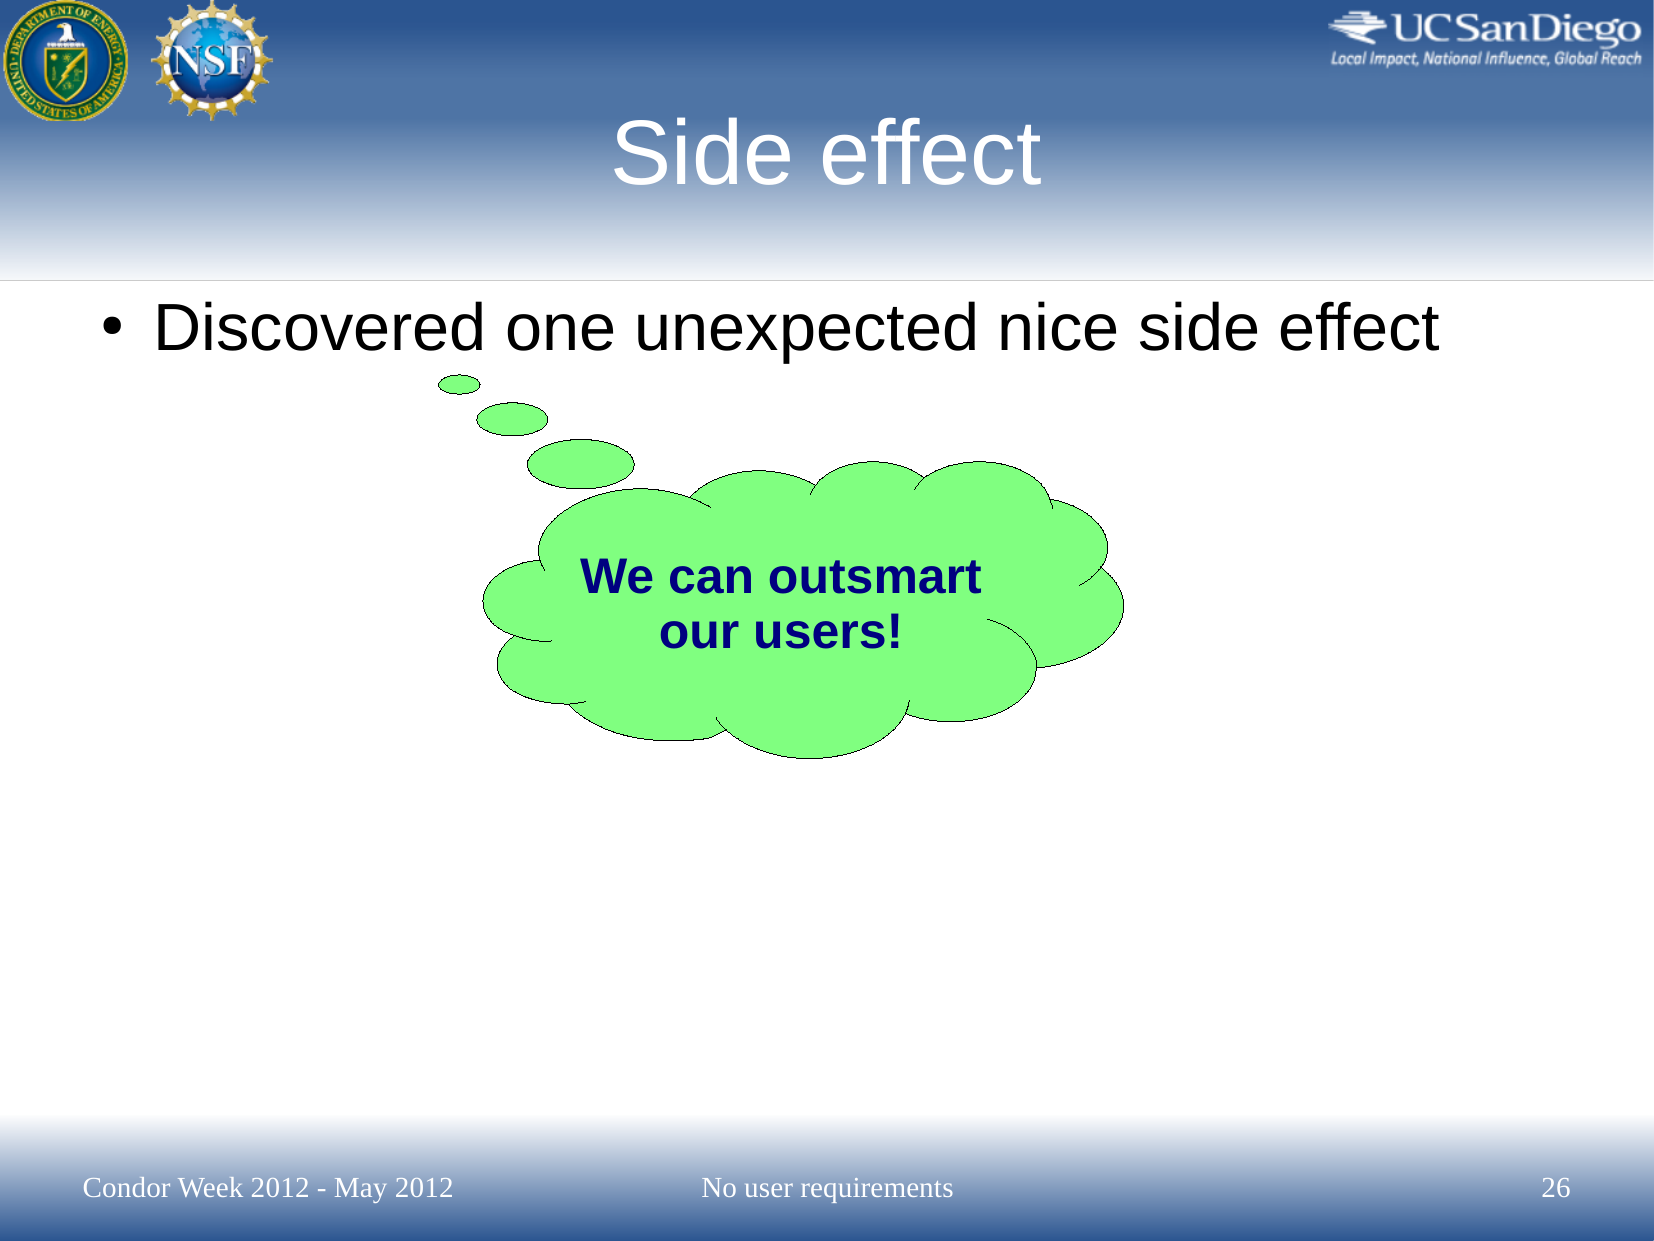

# Side effect
Discovered one unexpected nice side effect
We can outsmart
our users!
Condor Week 2012 - May 2012
No user requirements
26